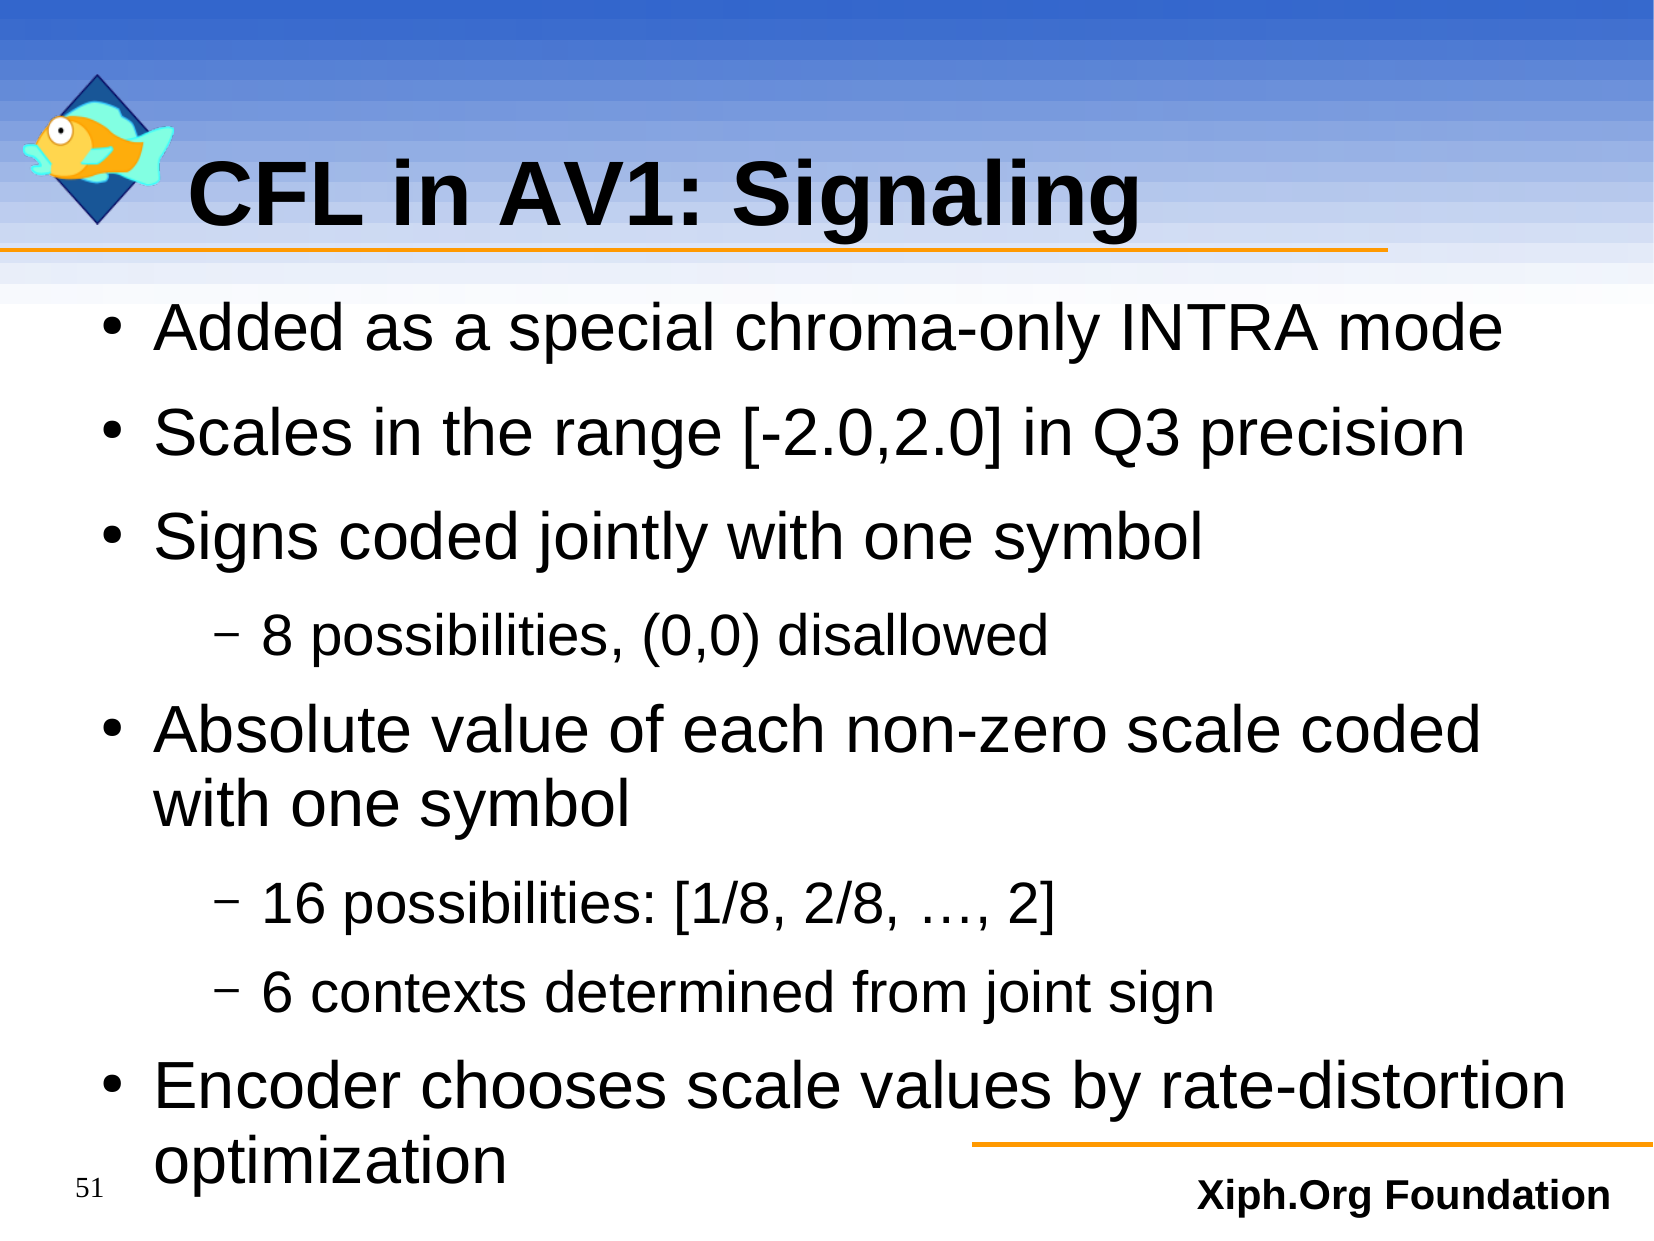

# CFL in AV1: Signaling
Added as a special chroma-only INTRA mode
Scales in the range [-2.0,2.0] in Q3 precision
Signs coded jointly with one symbol
8 possibilities, (0,0) disallowed
Absolute value of each non-zero scale coded with one symbol
16 possibilities: [1/8, 2/8, …, 2]
6 contexts determined from joint sign
Encoder chooses scale values by rate-distortion optimization
51